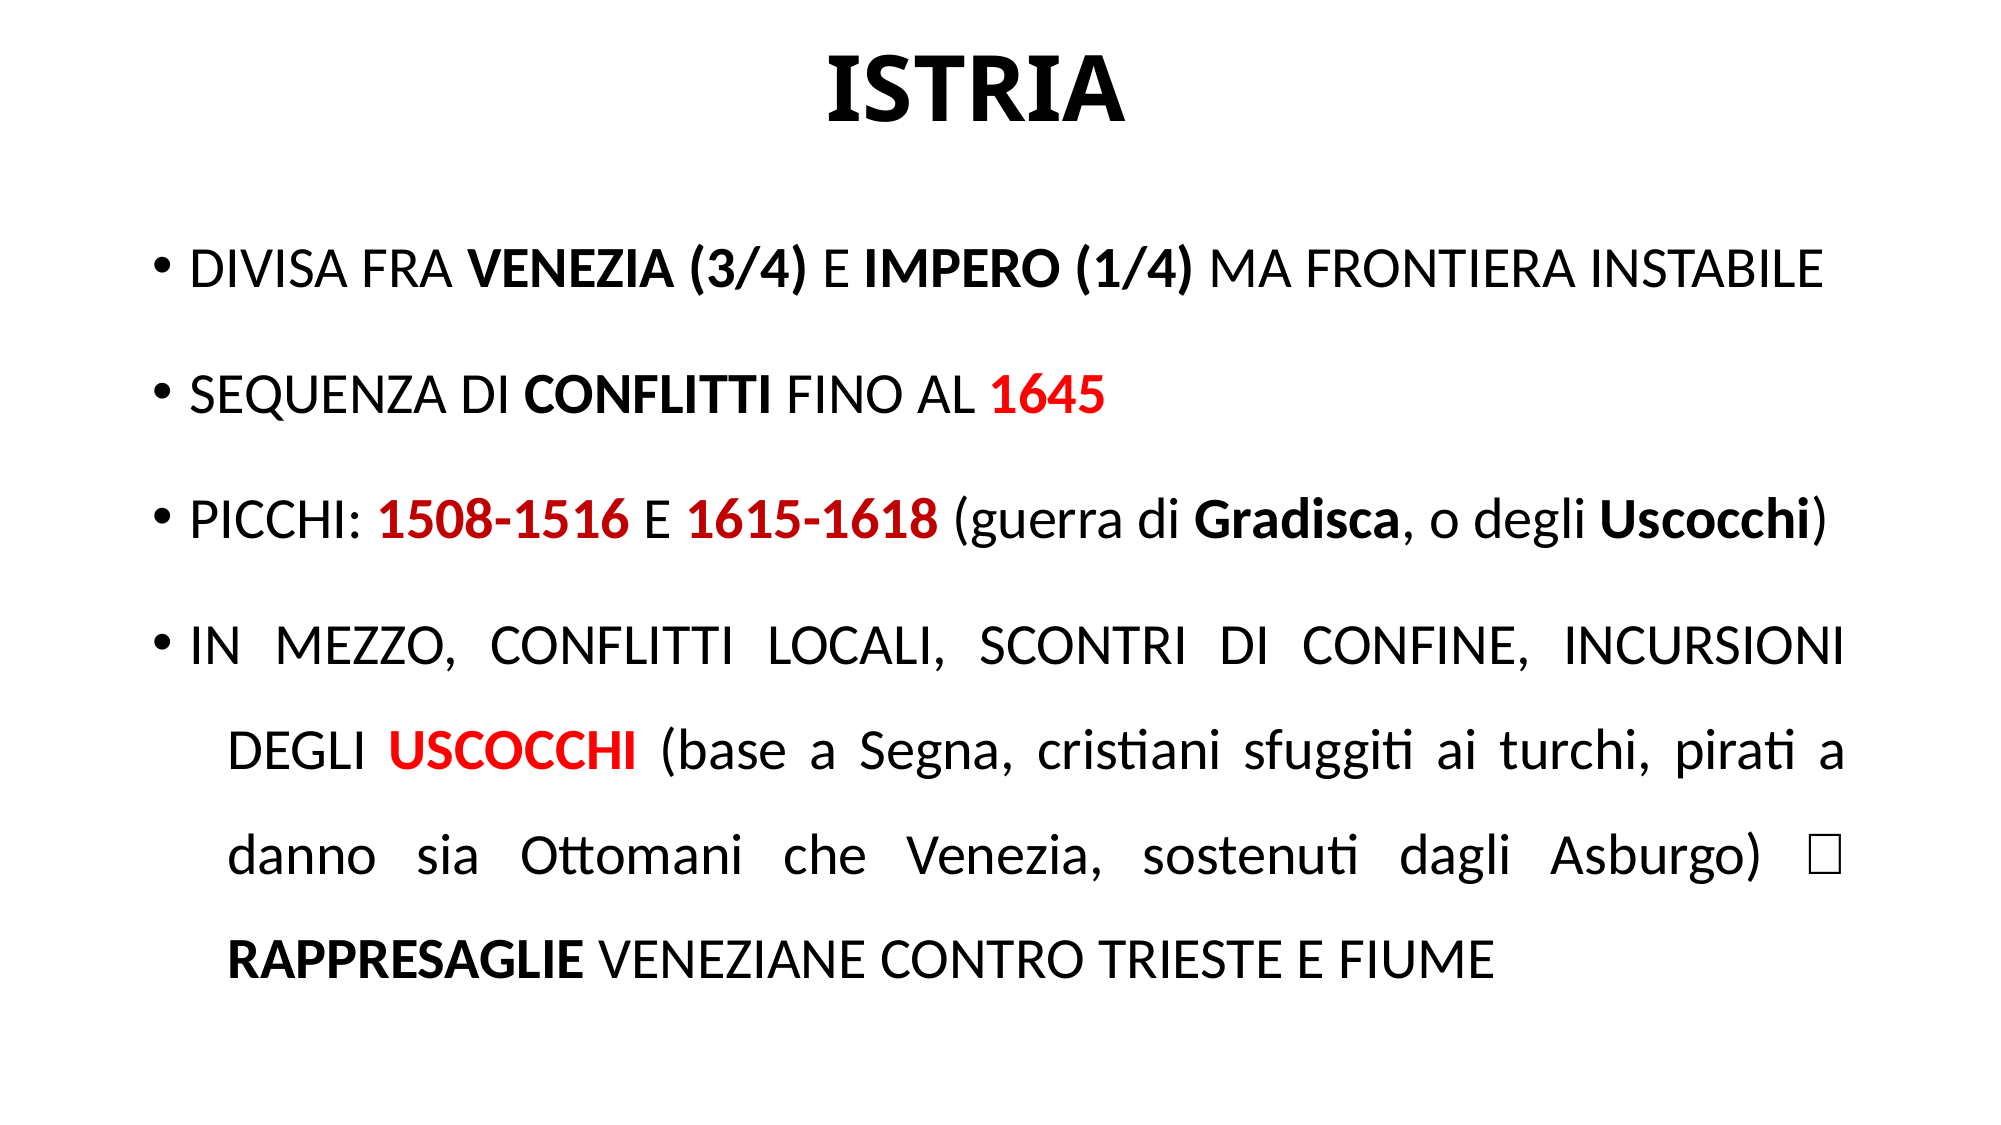

# ISTRIA
DIVISA FRA VENEZIA (3/4) E IMPERO (1/4) MA FRONTIERA INSTABILE
SEQUENZA DI CONFLITTI FINO AL 1645
PICCHI: 1508-1516 E 1615-1618 (guerra di Gradisca, o degli Uscocchi)
IN MEZZO, CONFLITTI LOCALI, SCONTRI DI CONFINE, INCURSIONI DEGLI USCOCCHI (base a Segna, cristiani sfuggiti ai turchi, pirati a danno sia Ottomani che Venezia, sostenuti dagli Asburgo)  RAPPRESAGLIE VENEZIANE CONTRO TRIESTE E FIUME